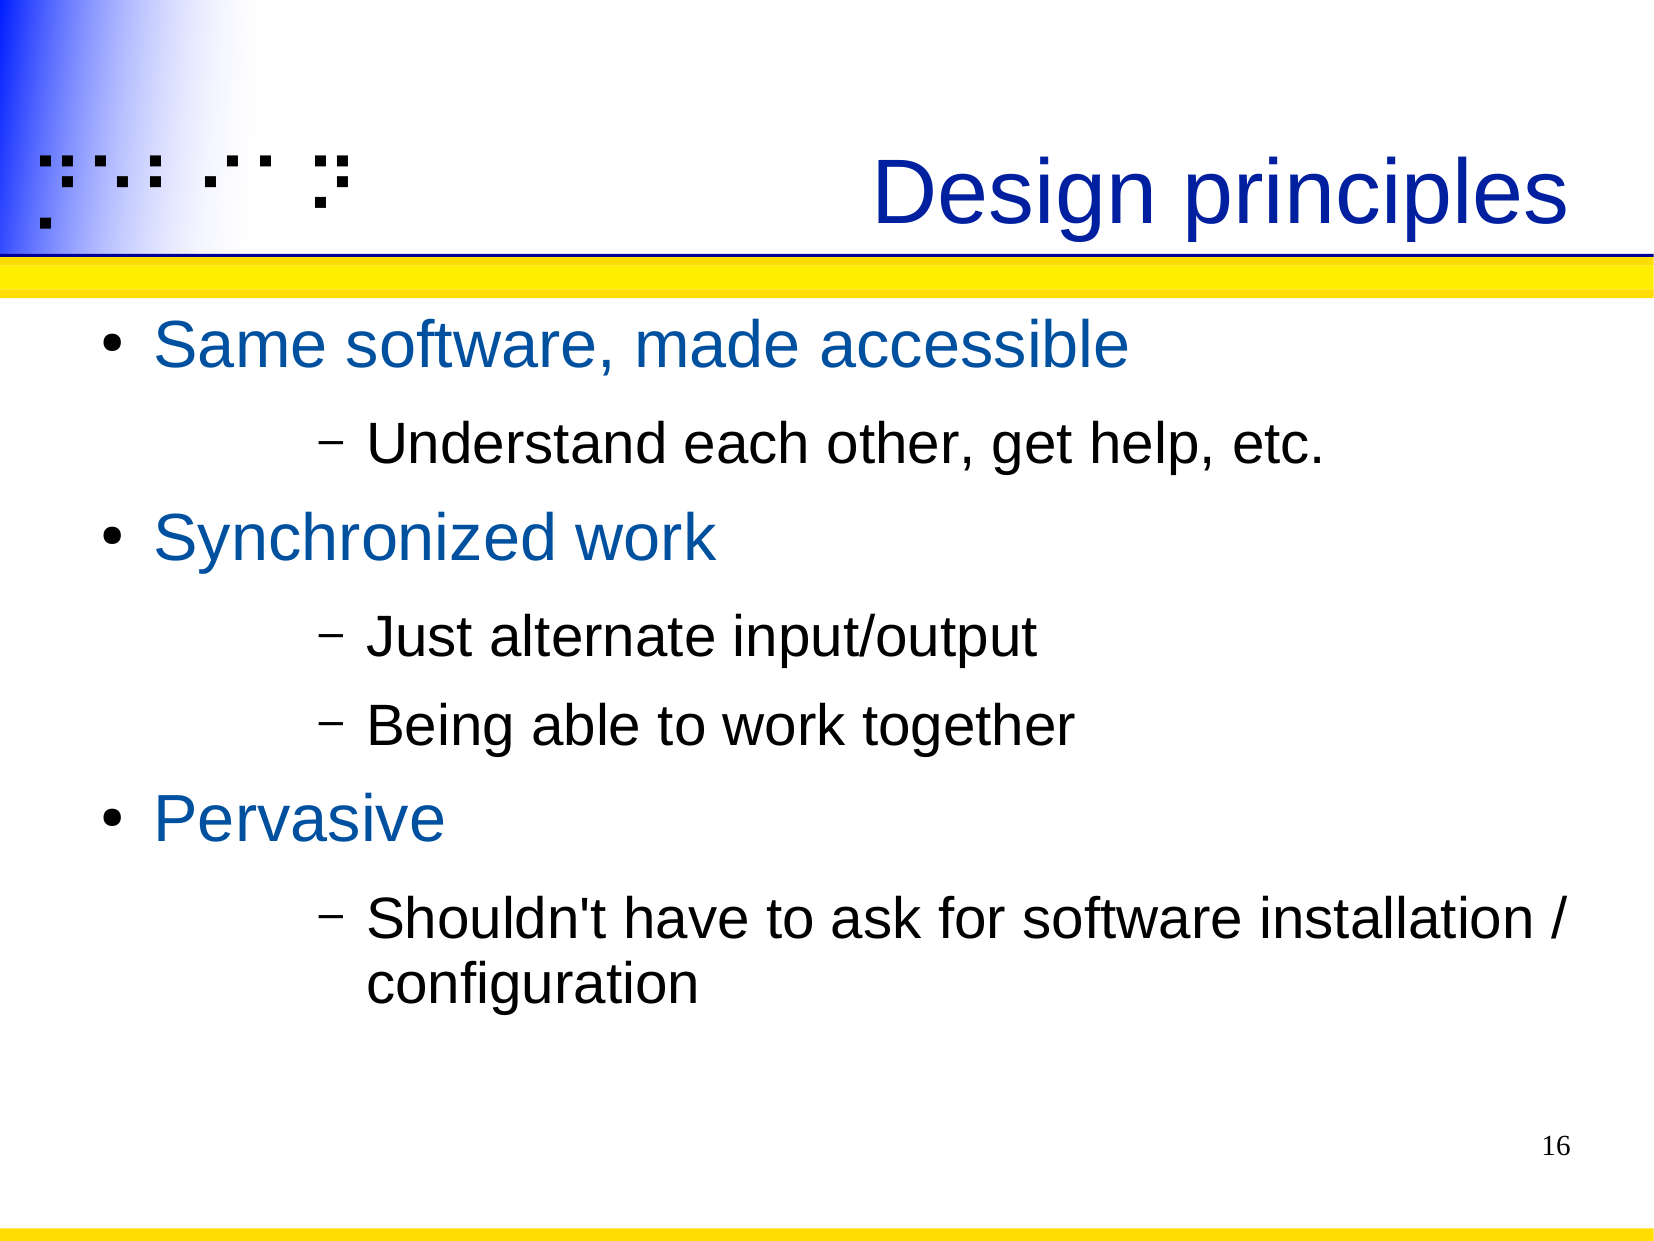

# Design principles
Same software, made accessible
Understand each other, get help, etc.
Synchronized work
Just alternate input/output
Being able to work together
Pervasive
Shouldn't have to ask for software installation / configuration
16